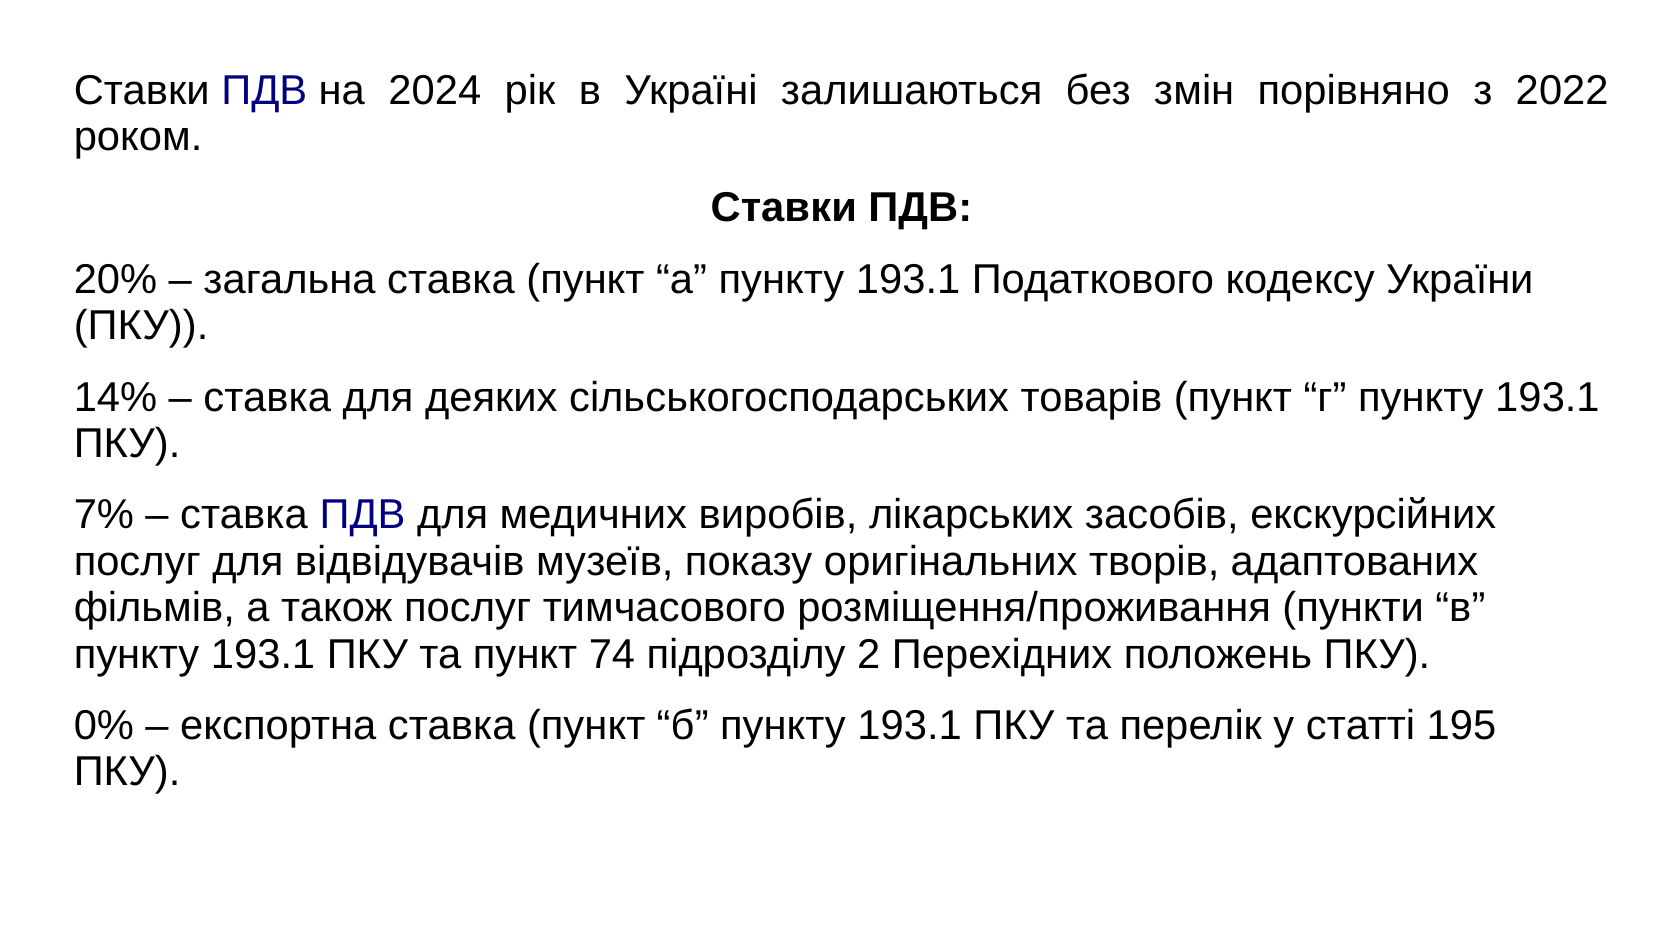

Ставки ПДВ на 2024 рік в Україні залишаються без змін порівняно з 2022 роком.
Ставки ПДВ:
20% – загальна ставка (пункт “а” пункту 193.1 Податкового кодексу України (ПКУ)).
14% – ставка для деяких сільськогосподарських товарів (пункт “г” пункту 193.1 ПКУ).
7% – ставка ПДВ для медичних виробів, лікарських засобів, екскурсійних послуг для відвідувачів музеїв, показу оригінальних творів, адаптованих фільмів, а також послуг тимчасового розміщення/проживання (пункти “в” пункту 193.1 ПКУ та пункт 74 підрозділу 2 Перехідних положень ПКУ).
0% – експортна ставка (пункт “б” пункту 193.1 ПКУ та перелік у статті 195 ПКУ).